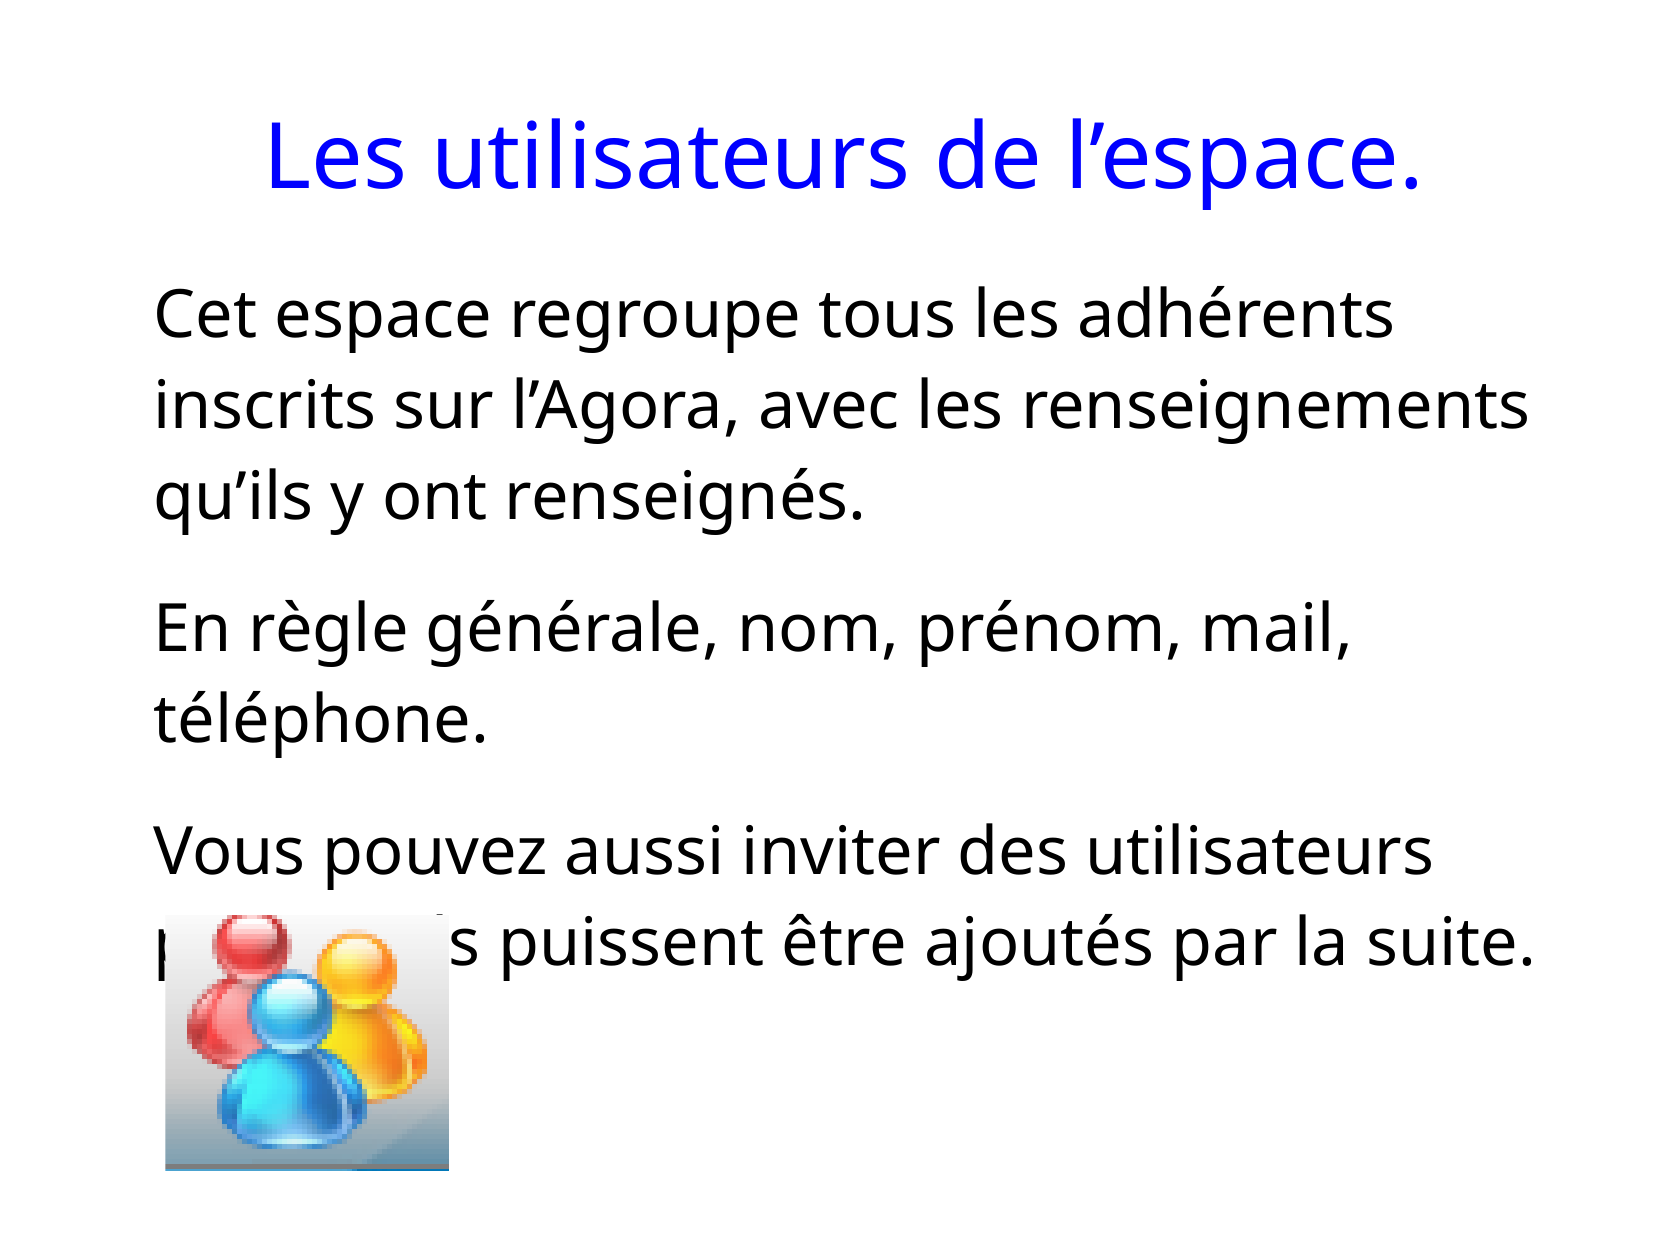

# Les utilisateurs de l’espace.
Cet espace regroupe tous les adhérents inscrits sur l’Agora, avec les renseignements qu’ils y ont renseignés.
En règle générale, nom, prénom, mail, téléphone.
Vous pouvez aussi inviter des utilisateurs pour qu’ils puissent être ajoutés par la suite.